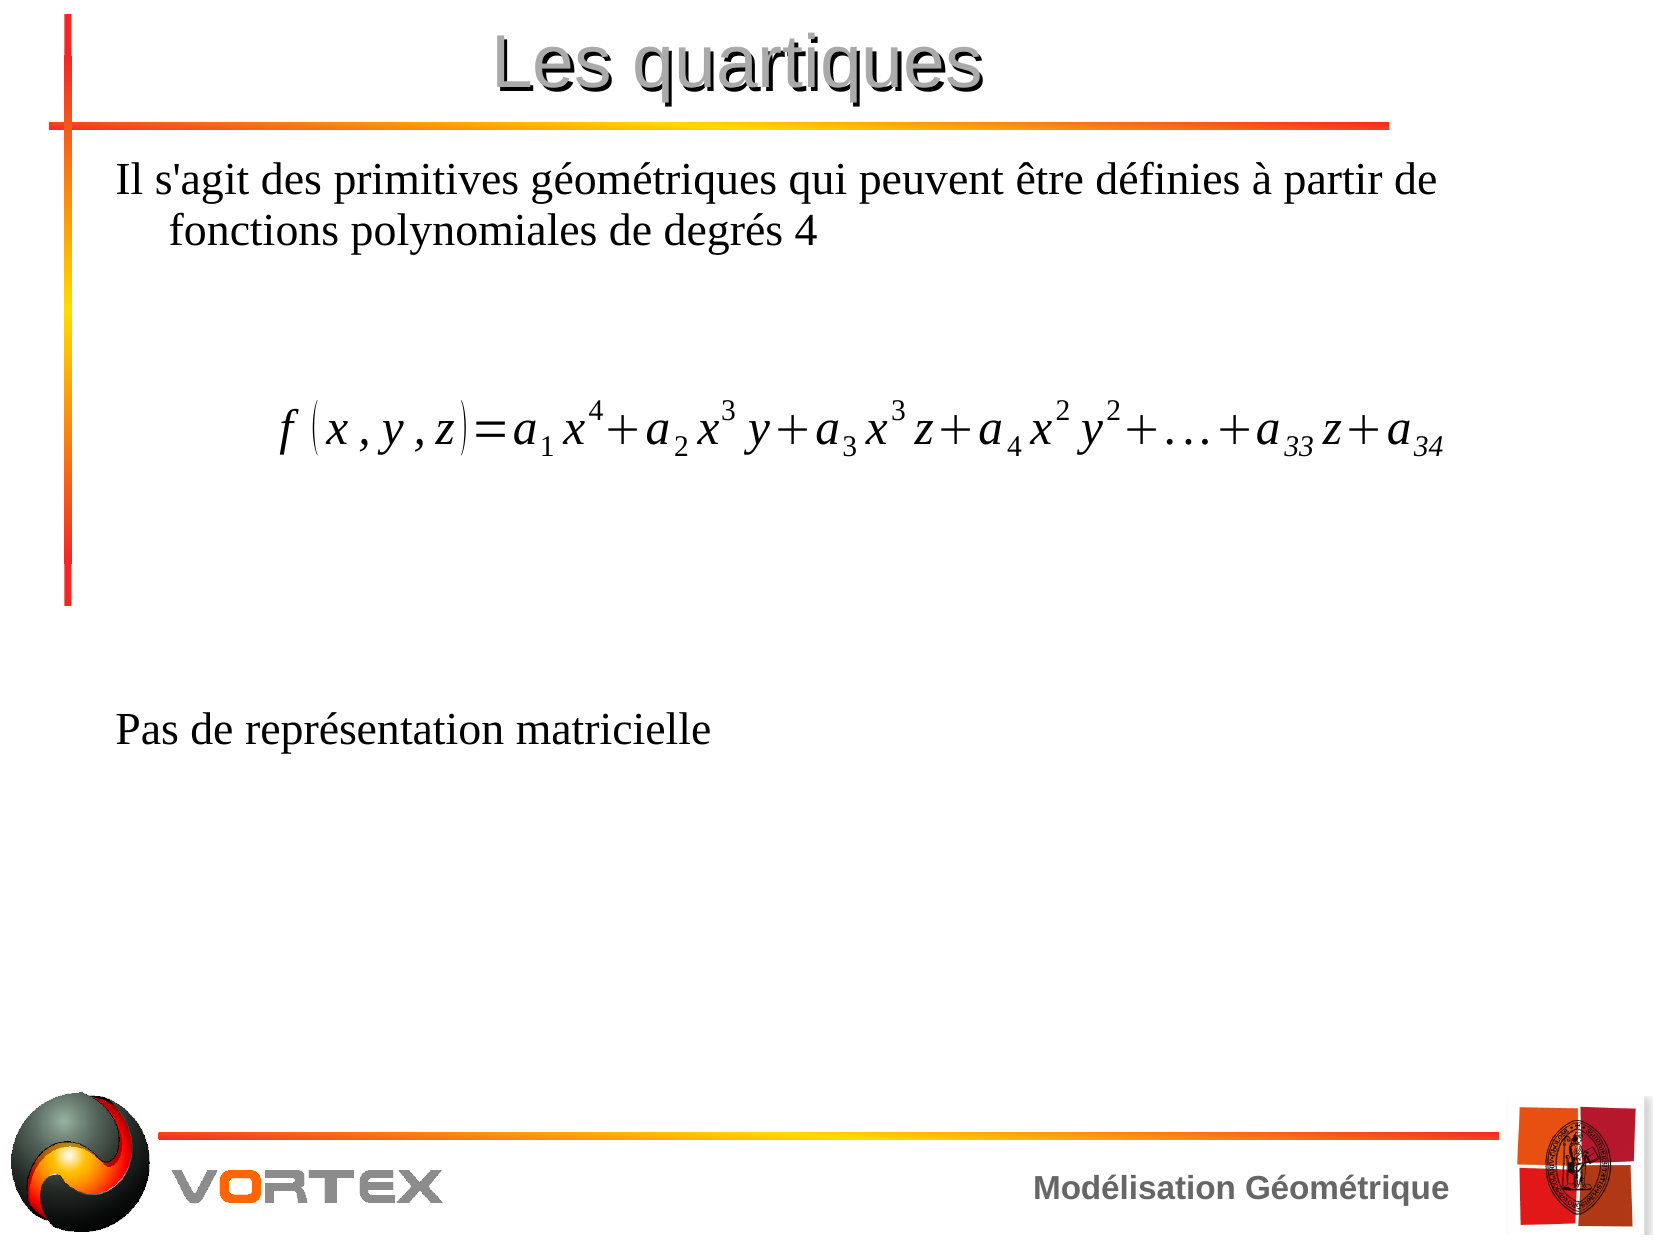

# Les quartiques
Il s'agit des primitives géométriques qui peuvent être définies à partir de fonctions polynomiales de degrés 4
Pas de représentation matricielle